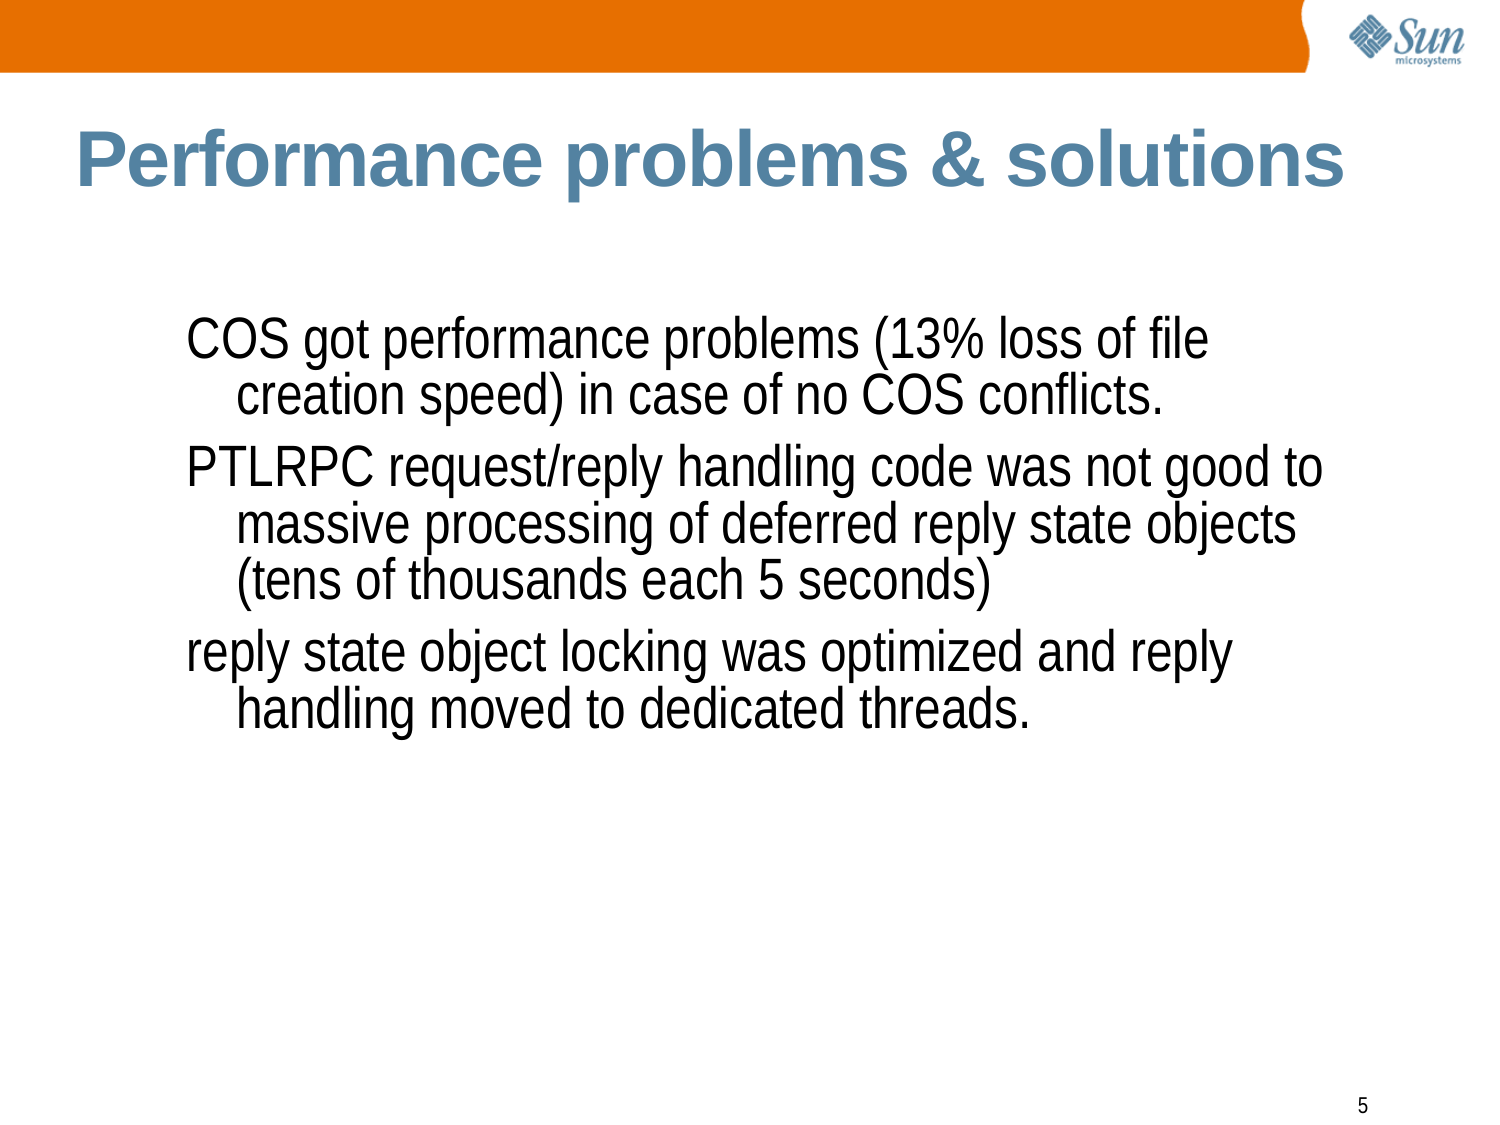

# Performance problems & solutions
COS got performance problems (13% loss of file creation speed) in case of no COS conflicts.
PTLRPC request/reply handling code was not good to massive processing of deferred reply state objects (tens of thousands each 5 seconds)
reply state object locking was optimized and reply handling moved to dedicated threads.